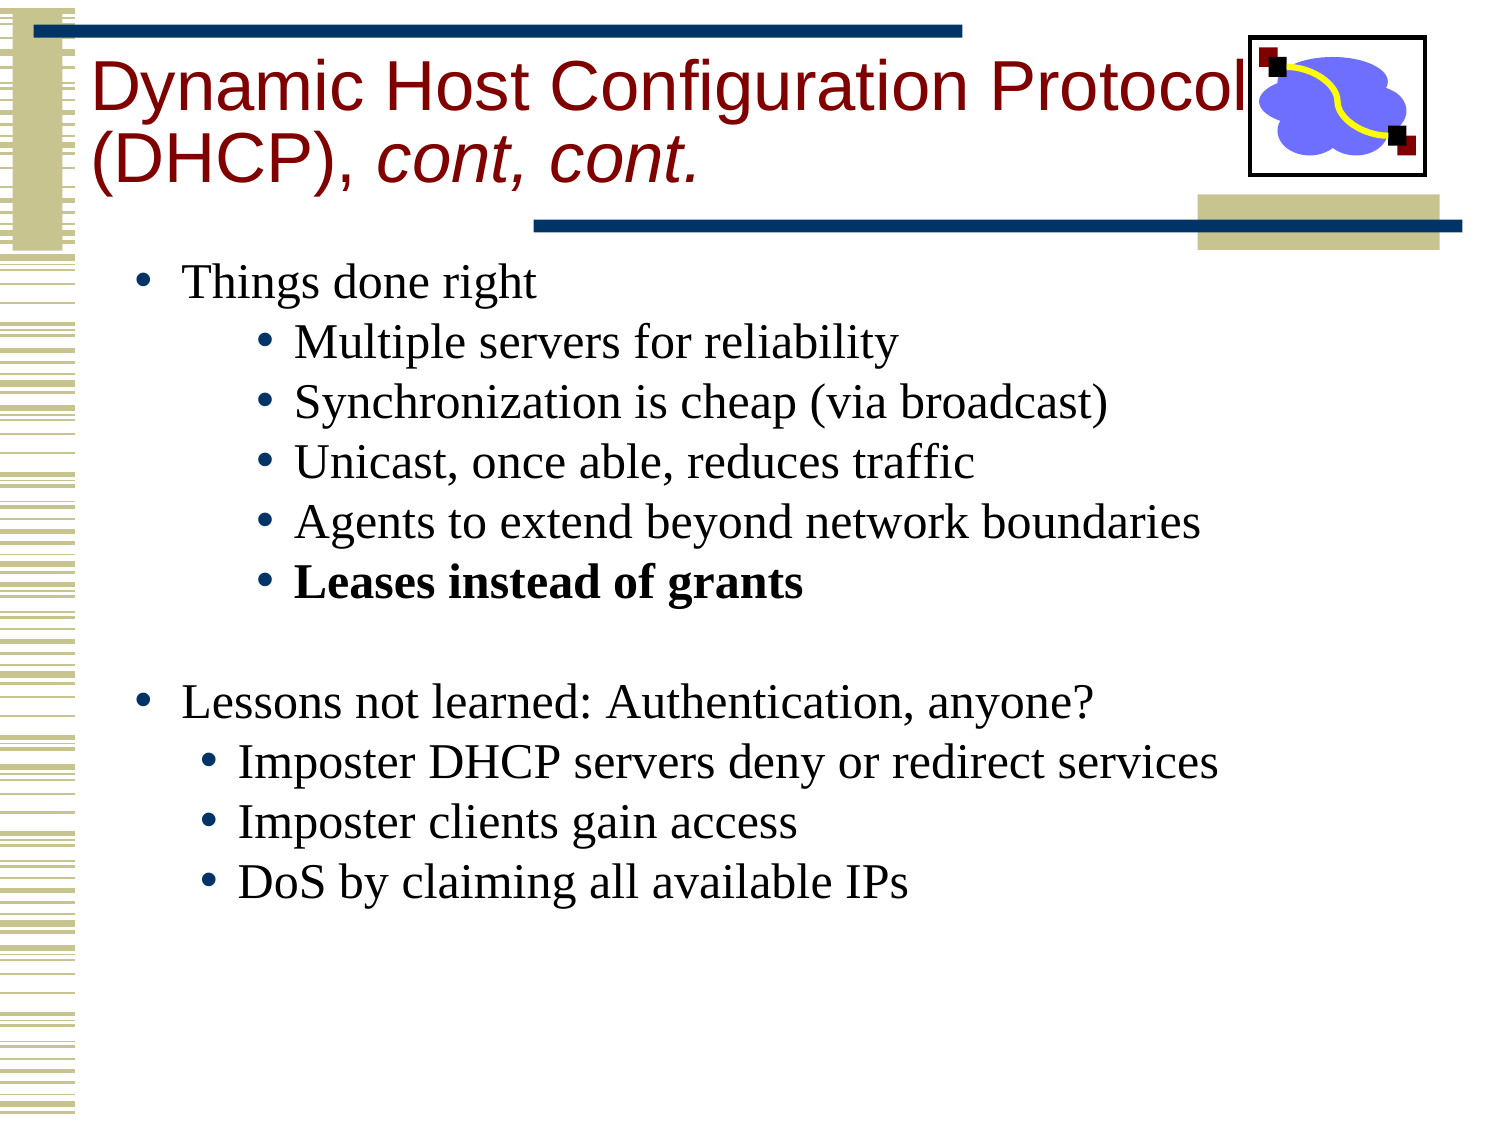

# Dynamic Host Configuration Protocol (DHCP), cont, cont.
Things done right
Multiple servers for reliability
Synchronization is cheap (via broadcast)
Unicast, once able, reduces traffic
Agents to extend beyond network boundaries
Leases instead of grants
Lessons not learned: Authentication, anyone?
Imposter DHCP servers deny or redirect services
Imposter clients gain access
DoS by claiming all available IPs